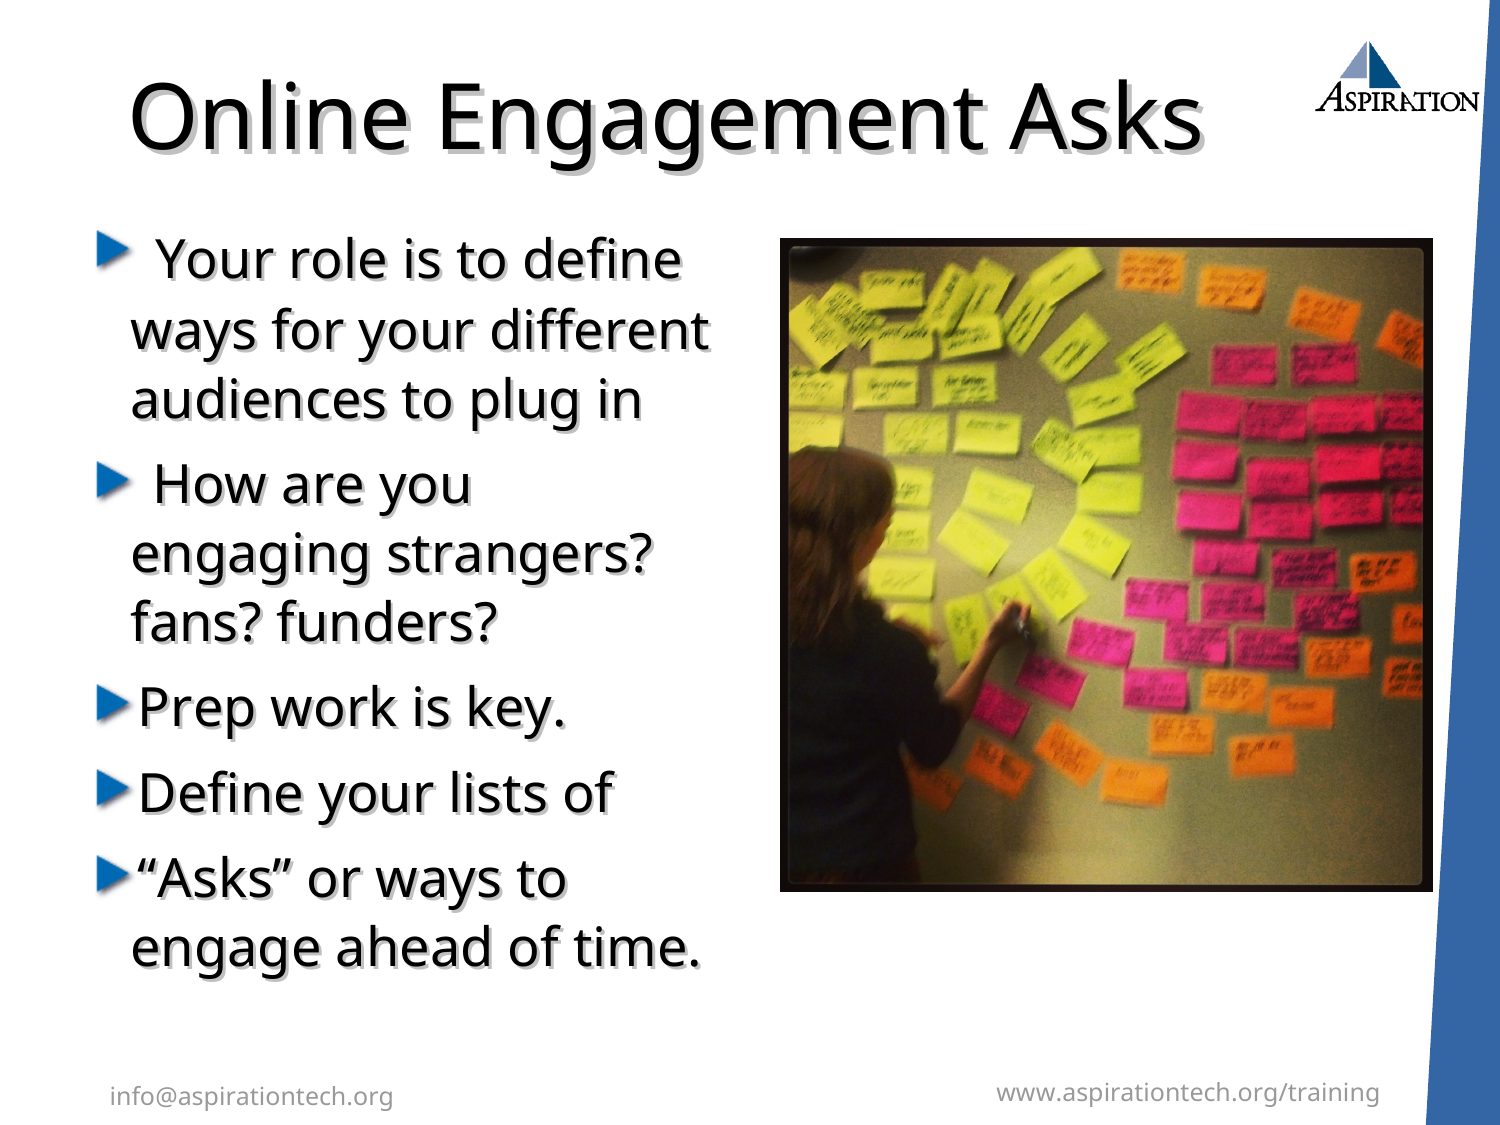

# Online Engagement Asks
 Your role is to define ways for your different audiences to plug in
 How are you engaging strangers? fans? funders?
Prep work is key.
Define your lists of
“Asks” or ways to engage ahead of time.